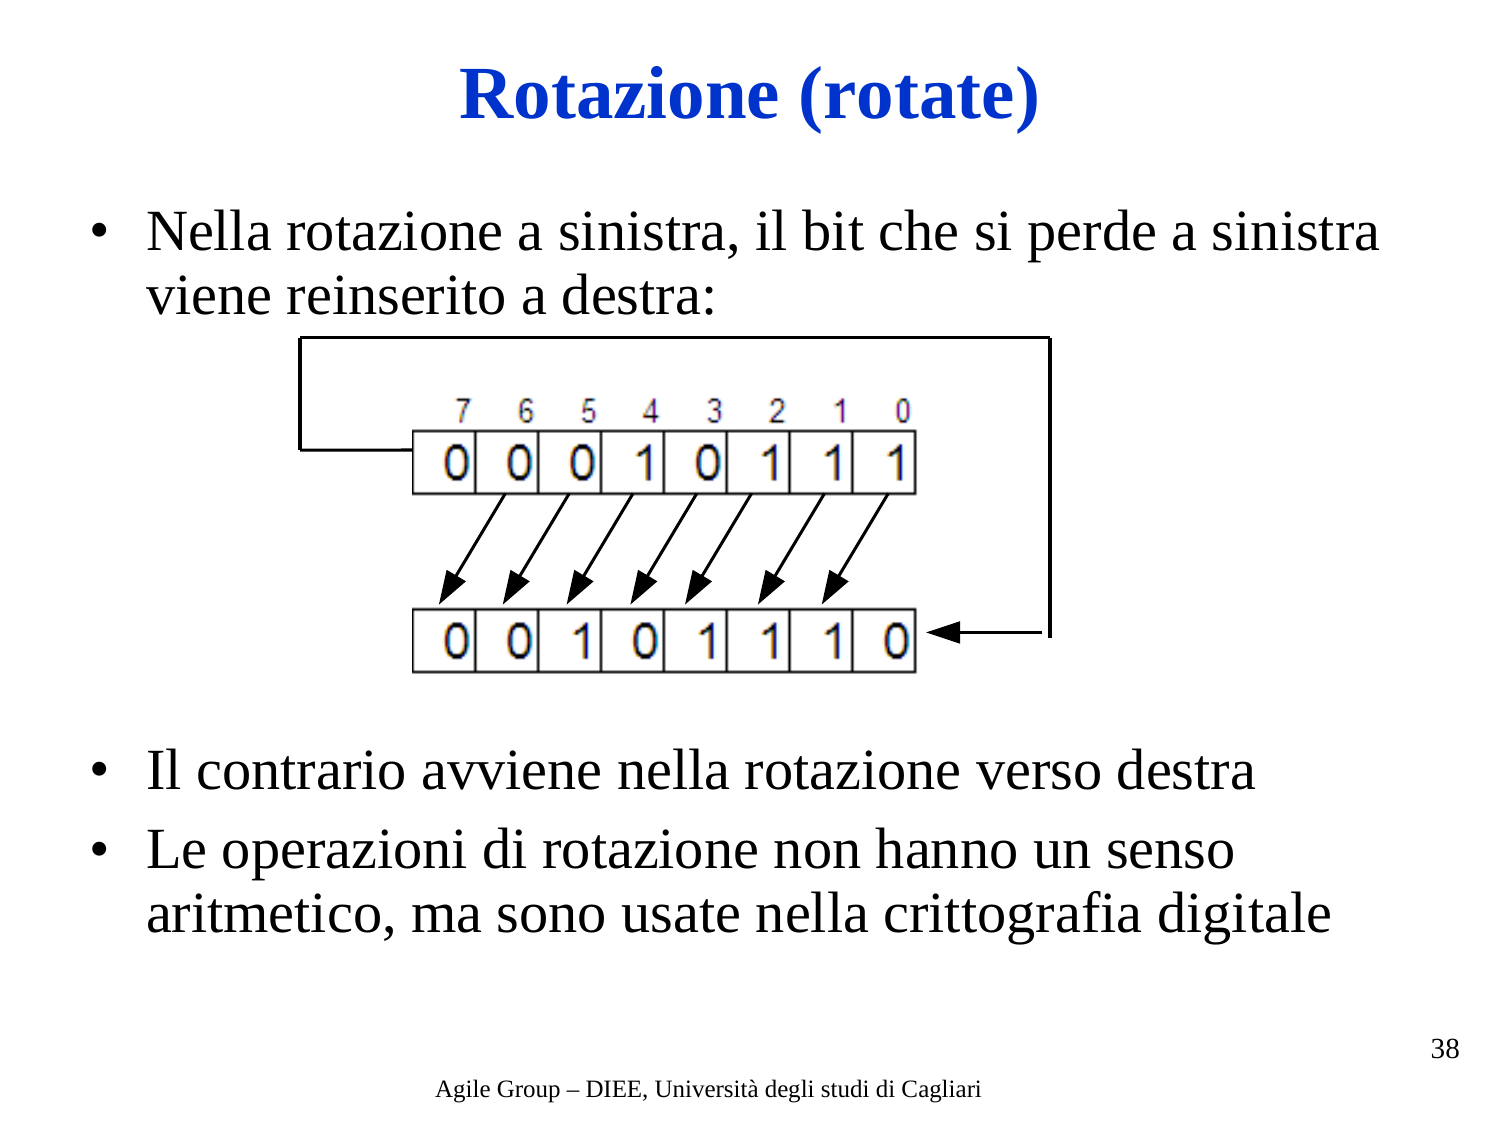

# Rotazione (rotate)
Nella rotazione a sinistra, il bit che si perde a sinistra viene reinserito a destra:
Il contrario avviene nella rotazione verso destra
Le operazioni di rotazione non hanno un senso aritmetico, ma sono usate nella crittografia digitale
38